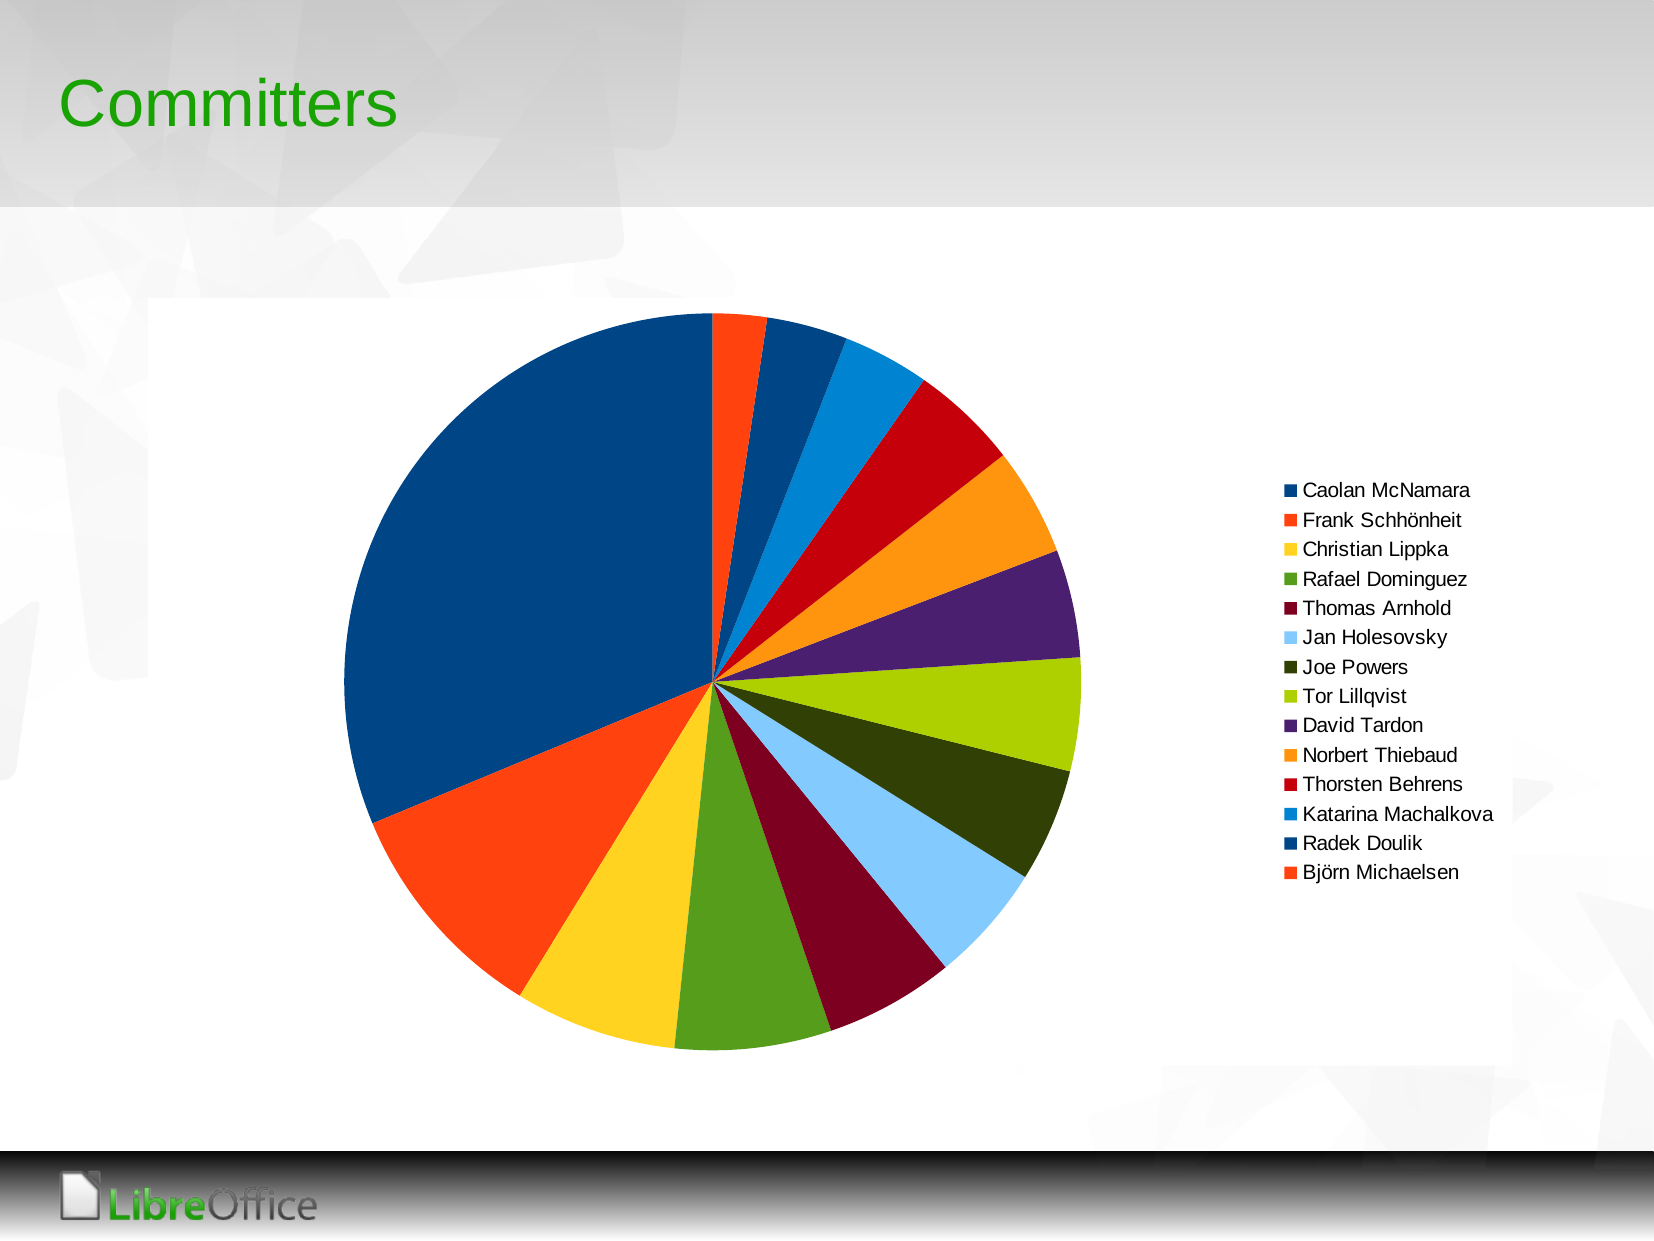

# Committers
### Chart
| Category | Commits |
|---|---|
| Caolan McNamara | 132.0 |
| Frank Schhönheit | 42.0 |
| Christian Lippka | 30.0 |
| Rafael Dominguez | 29.0 |
| Thomas Arnhold | 24.0 |
| Jan Holesovsky | 22.0 |
| Joe Powers | 21.0 |
| Tor Lillqvist | 21.0 |
| David Tardon | 20.0 |
| Norbert Thiebaud | 20.0 |
| Thorsten Behrens | 20.0 |
| Katarina Machalkova | 16.0 |
| Radek Doulik | 15.0 |
| Björn Michaelsen | 10.0 |